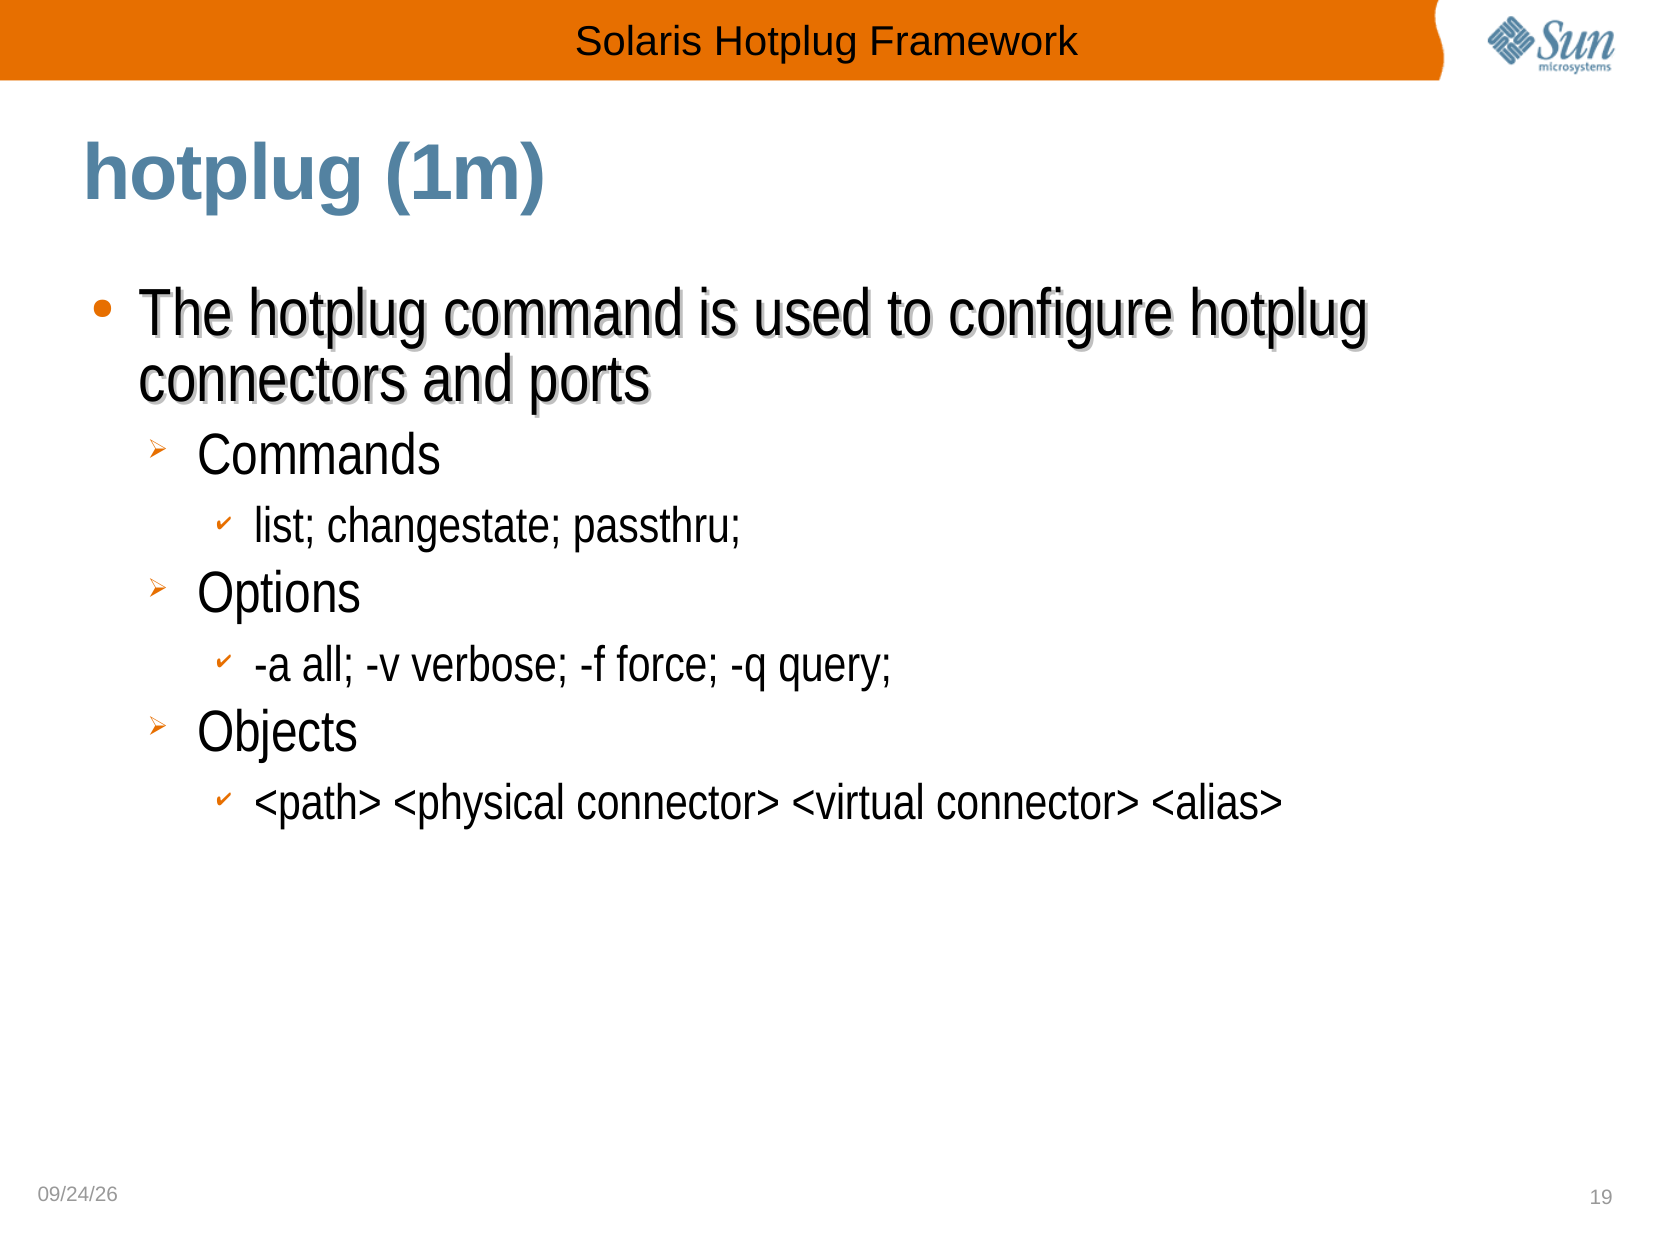

# hotplug (1m)
The hotplug command is used to configure hotplug connectors and ports
Commands
list; changestate; passthru;
Options
-a all; -v verbose; -f force; -q query;
Objects
<path> <physical connector> <virtual connector> <alias>
19